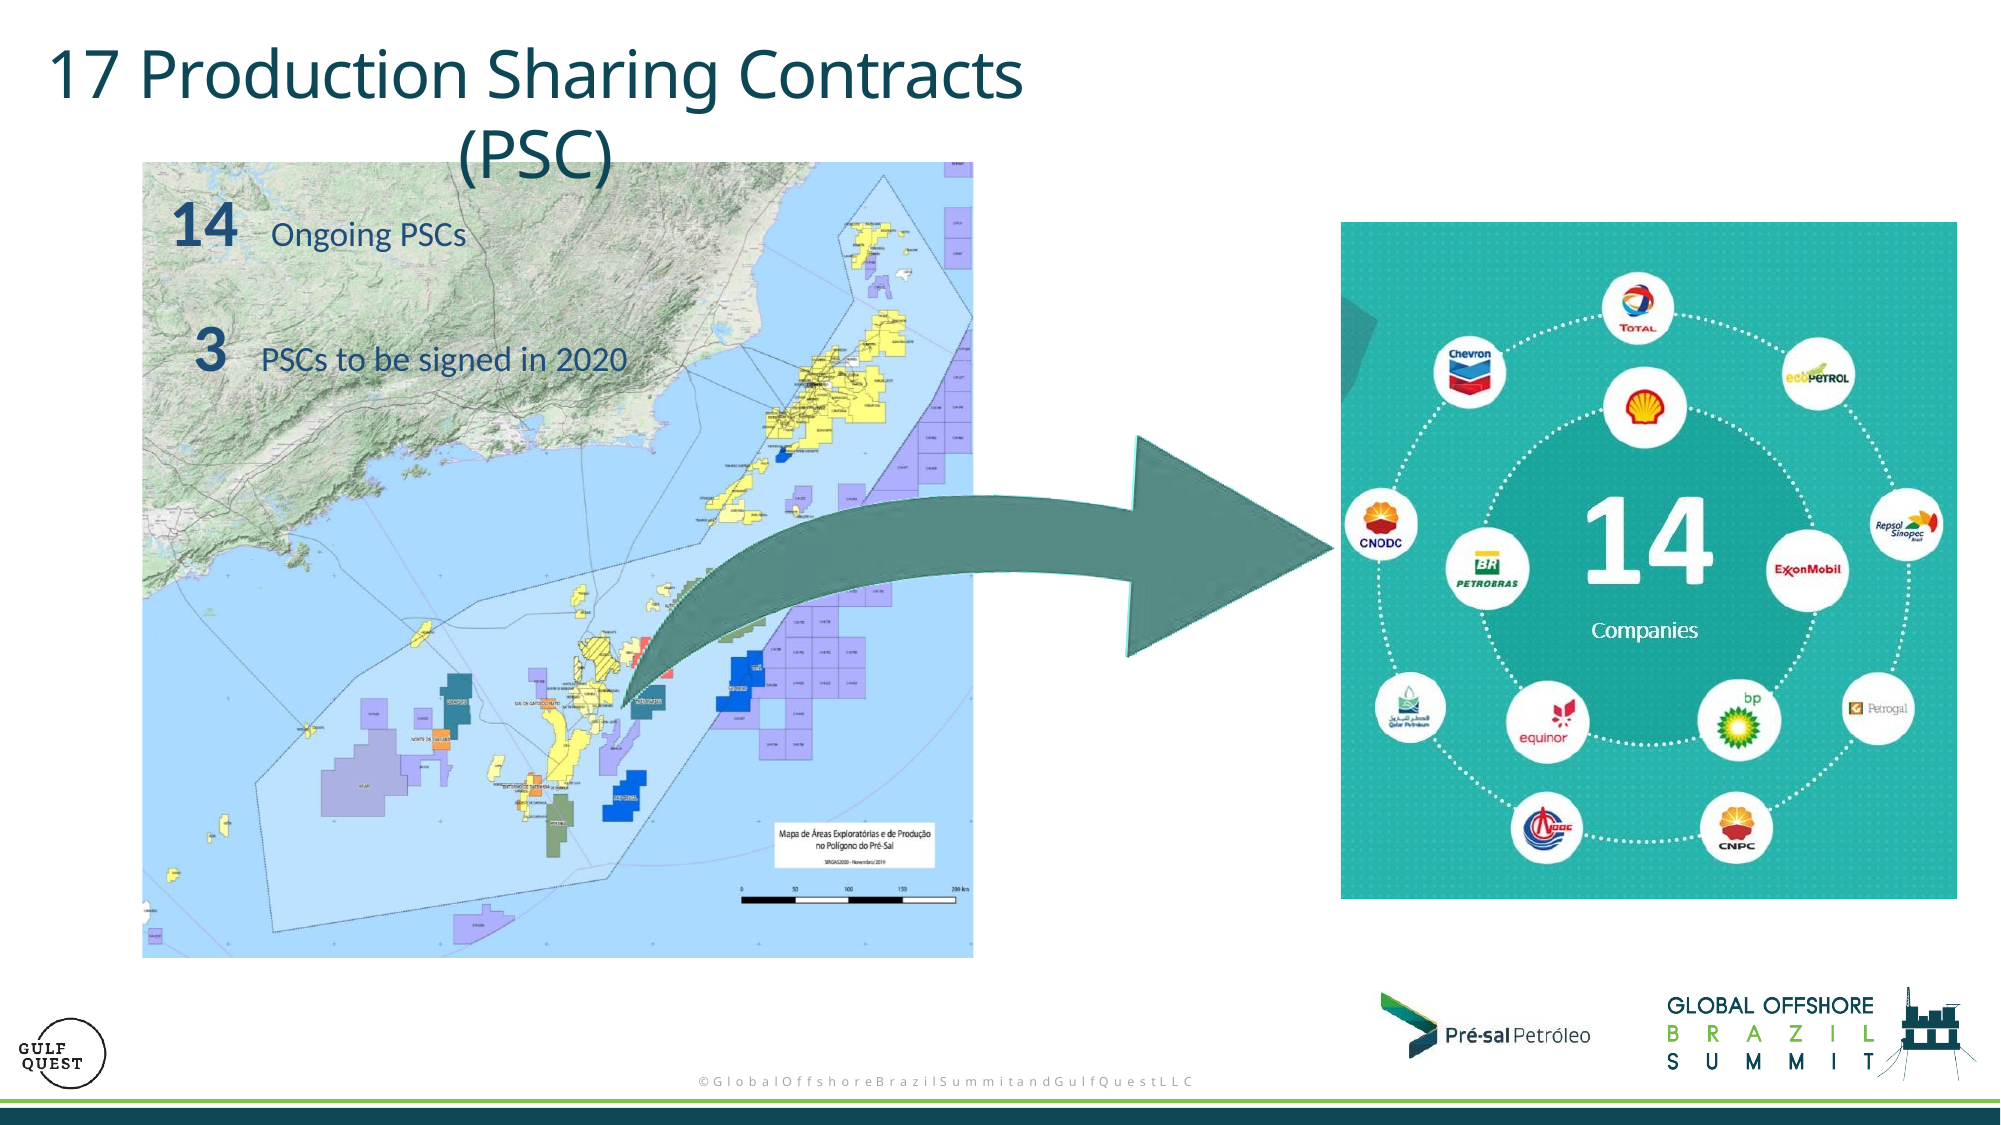

# 17 Production Sharing Contracts (PSC)
14	Ongoing PSCs
3	PSCs to be signed in 2020
SPE BRAZIL FPSO SYMPOSIUM
© G l o b a l O f f s h o r e B r a z i l S u m m i t a n d G u l f Q u e s t L L C